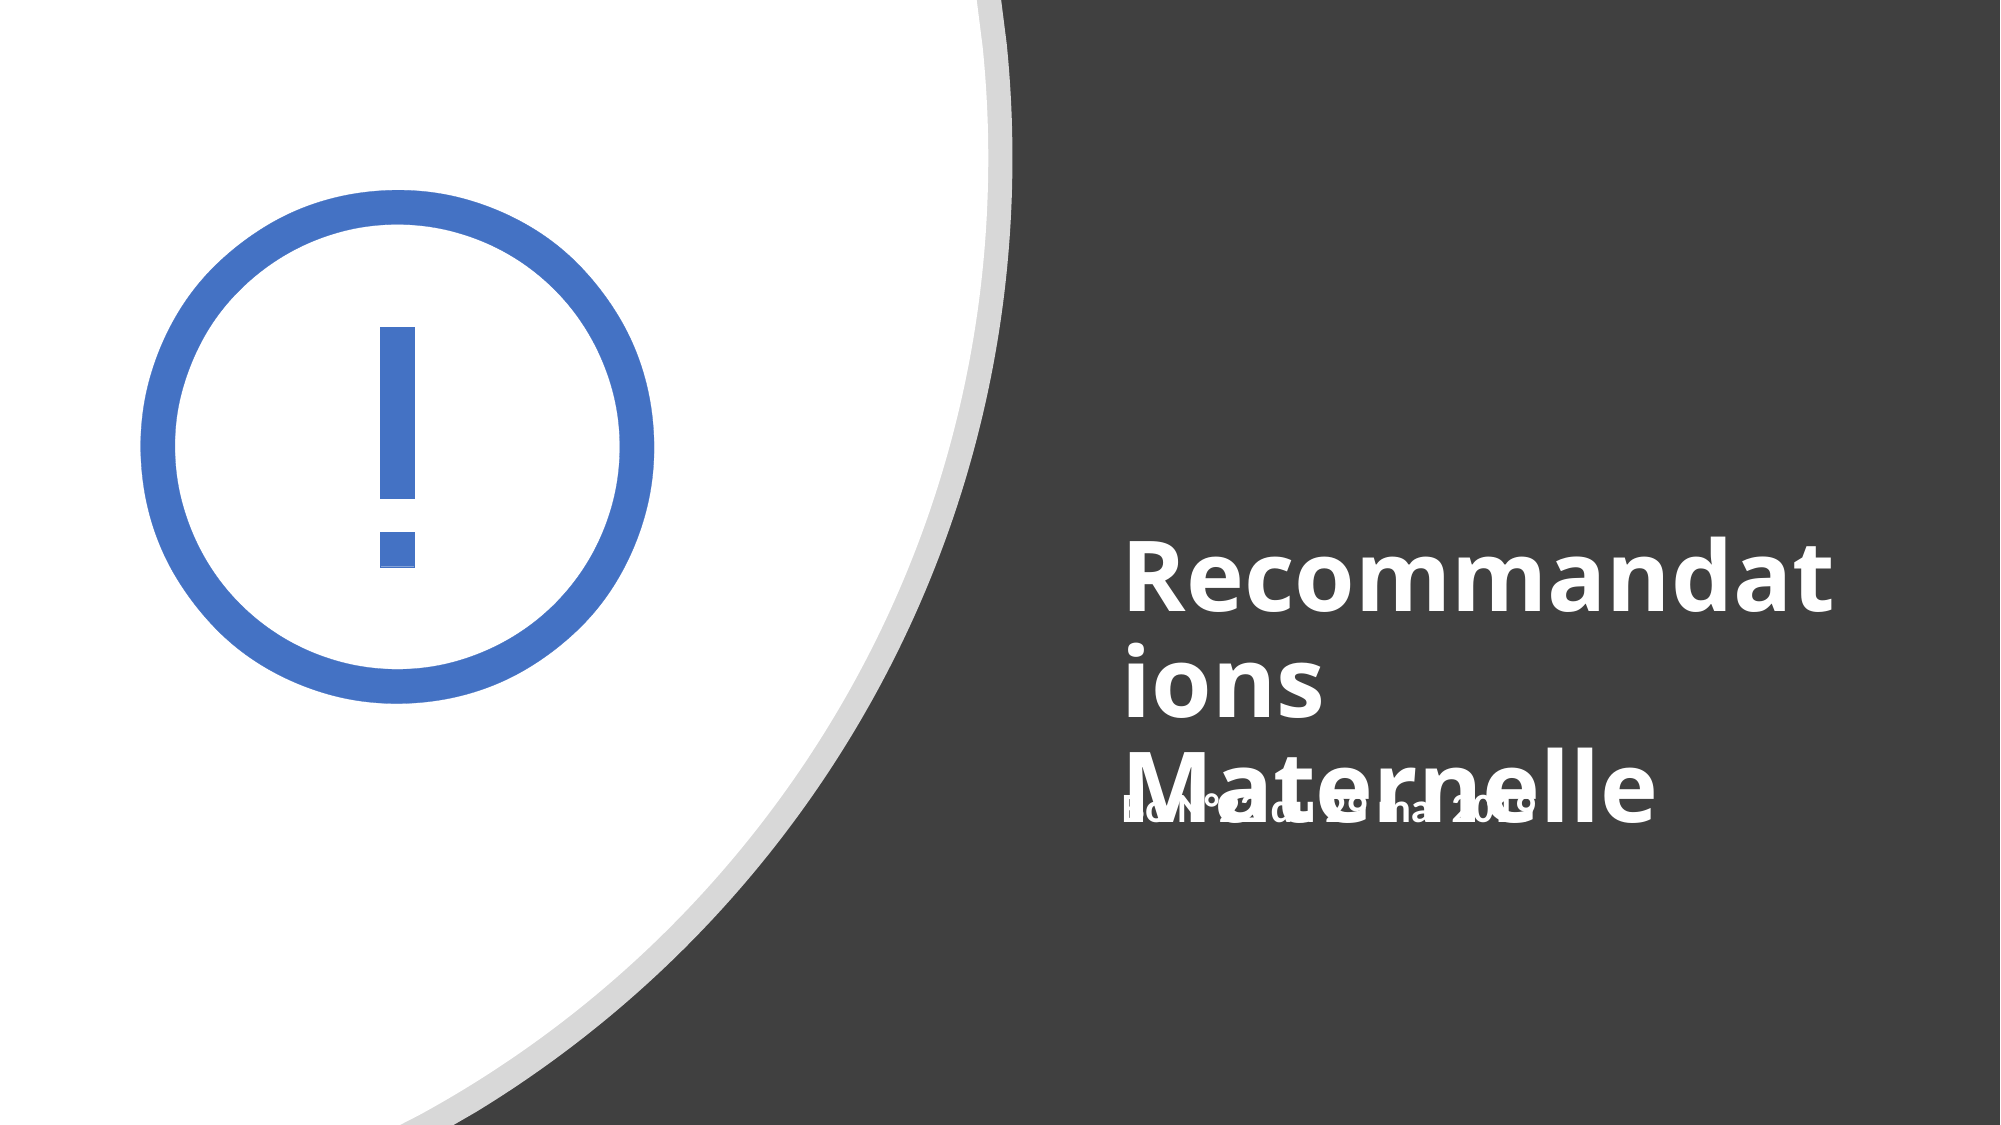

# Recommandations Maternelle
Bo N°22 du 29 mai 2019